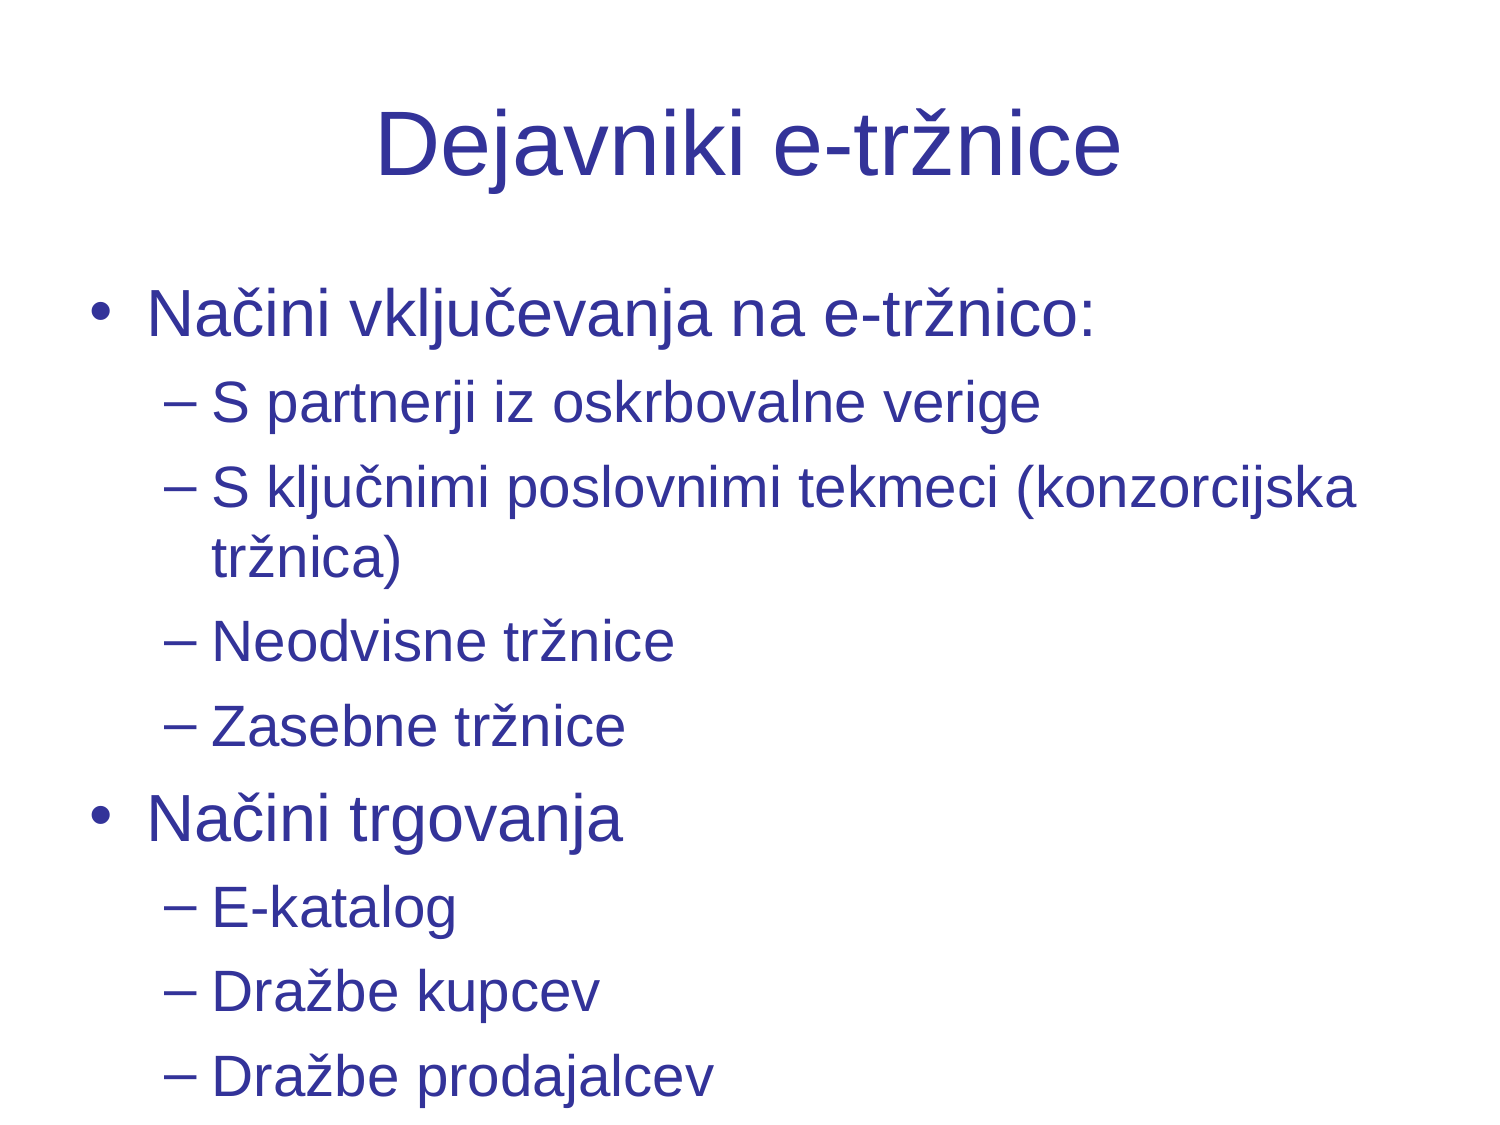

# Dejavniki e-tržnice
Načini vključevanja na e-tržnico:
S partnerji iz oskrbovalne verige
S ključnimi poslovnimi tekmeci (konzorcijska tržnica)
Neodvisne tržnice
Zasebne tržnice
Načini trgovanja
E-katalog
Dražbe kupcev
Dražbe prodajalcev